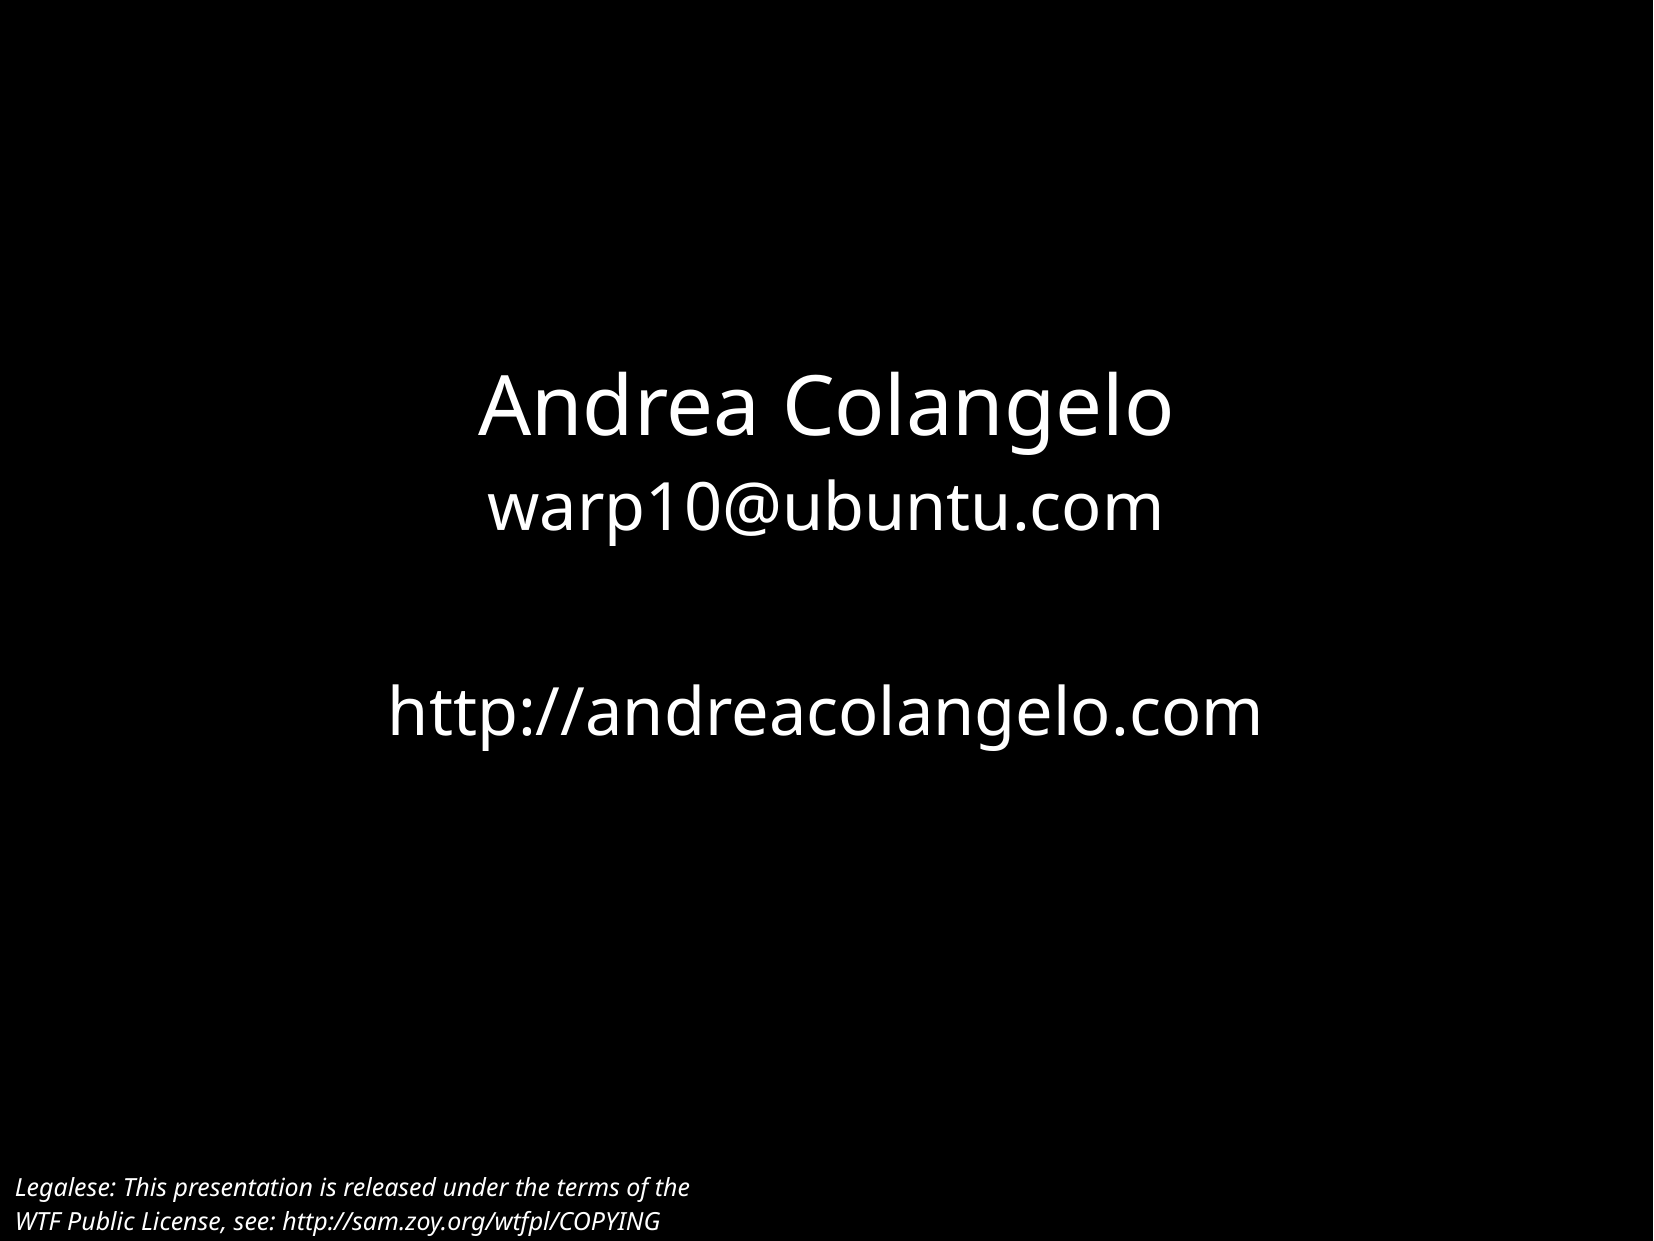

Andrea Colangelo
warp10@ubuntu.com
http://andreacolangelo.com
Legalese: This presentation is released under the terms of the
WTF Public License, see: http://sam.zoy.org/wtfpl/COPYING